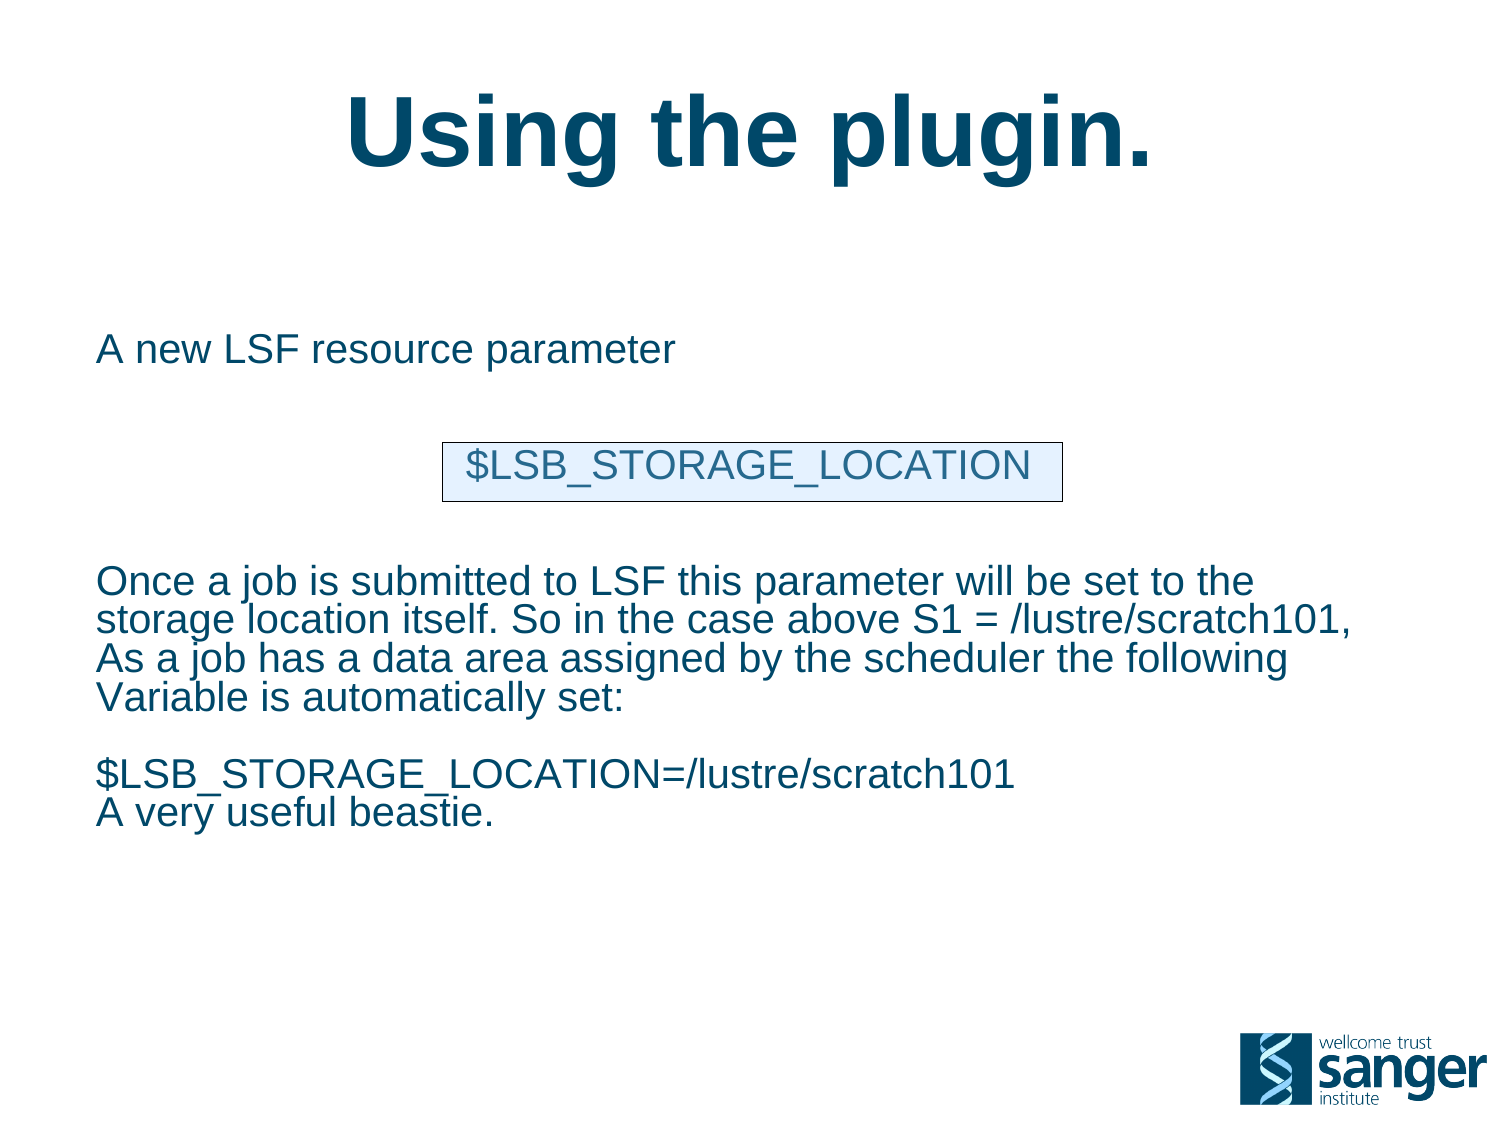

# Using the plugin.
A new LSF resource parameter
 $LSB_STORAGE_LOCATION
Once a job is submitted to LSF this parameter will be set to the
storage location itself. So in the case above S1 = /lustre/scratch101,
As a job has a data area assigned by the scheduler the following
Variable is automatically set:
$LSB_STORAGE_LOCATION=/lustre/scratch101
A very useful beastie.